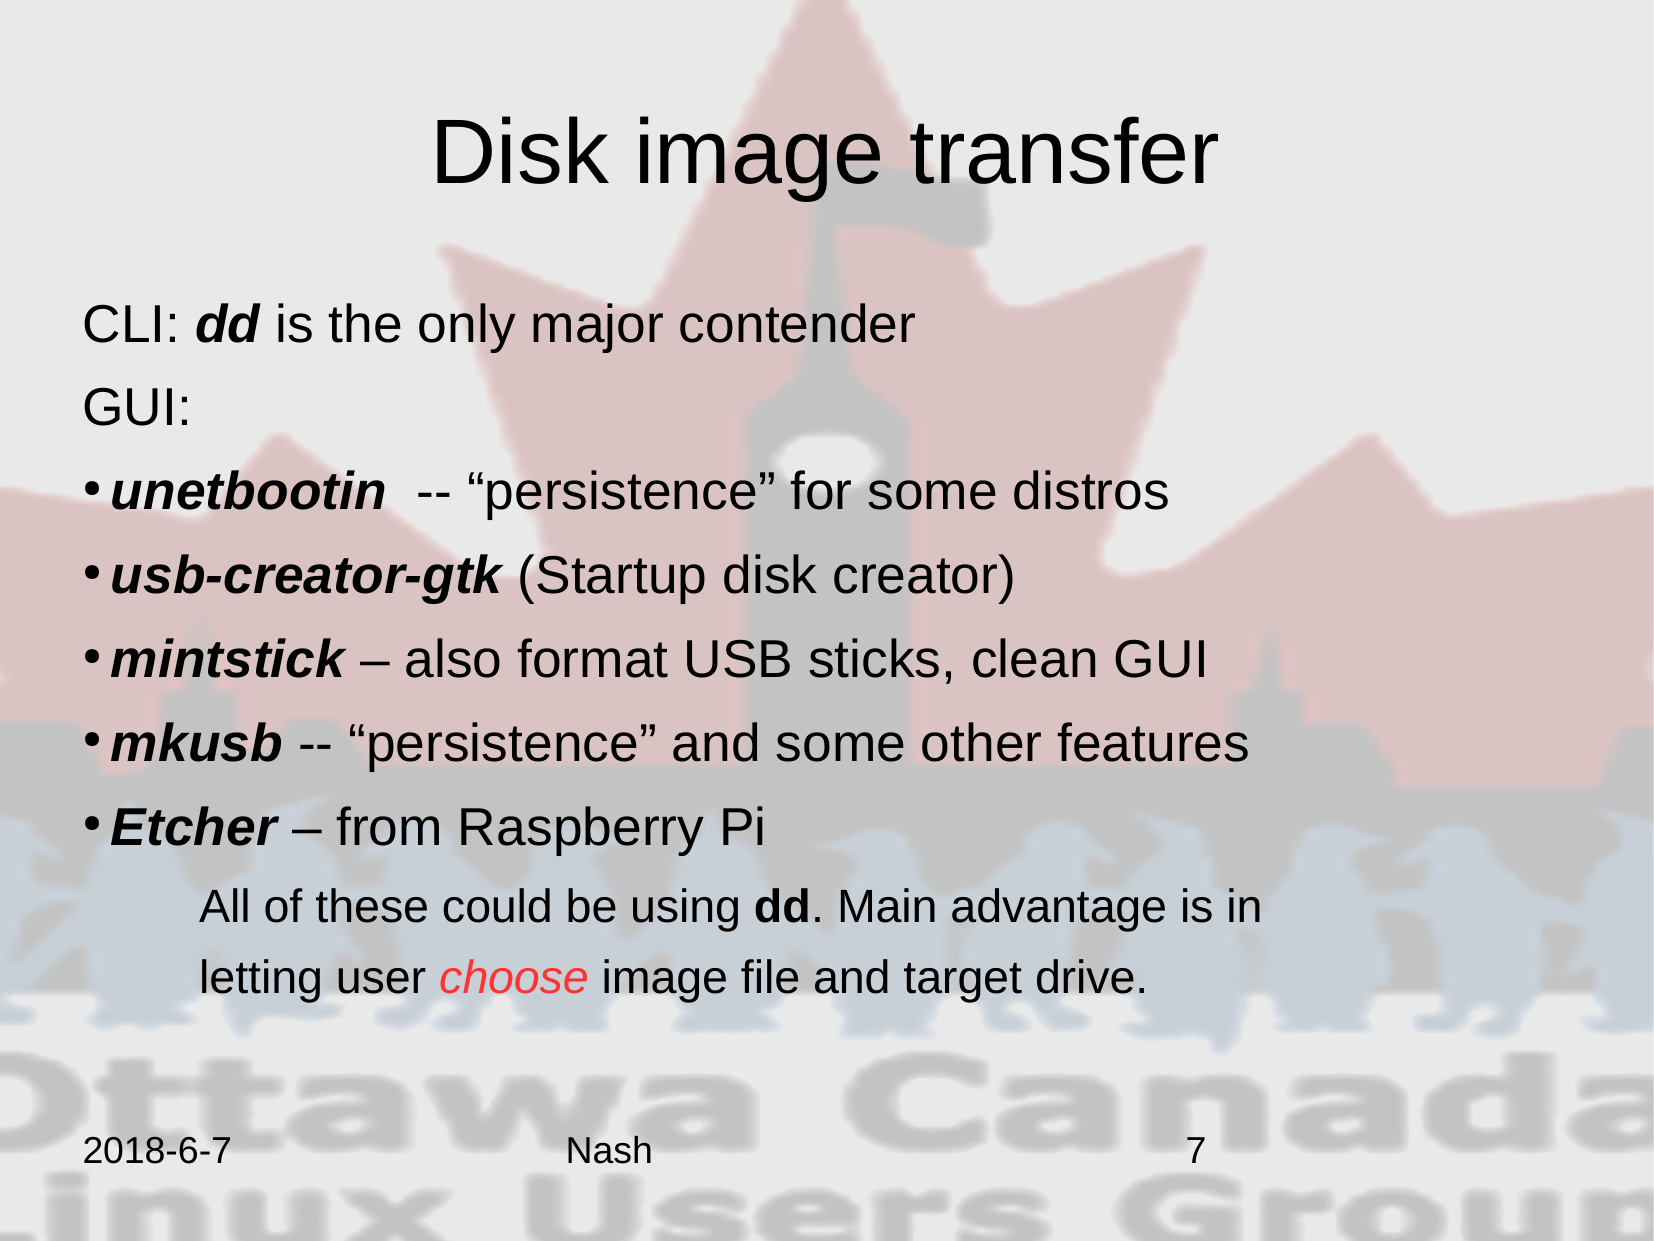

# Disk image transfer
CLI: dd is the only major contender
GUI:
unetbootin -- “persistence” for some distros
usb-creator-gtk (Startup disk creator)
mintstick – also format USB sticks, clean GUI
mkusb -- “persistence” and some other features
Etcher – from Raspberry Pi
All of these could be using dd. Main advantage is in
letting user choose image file and target drive.
7